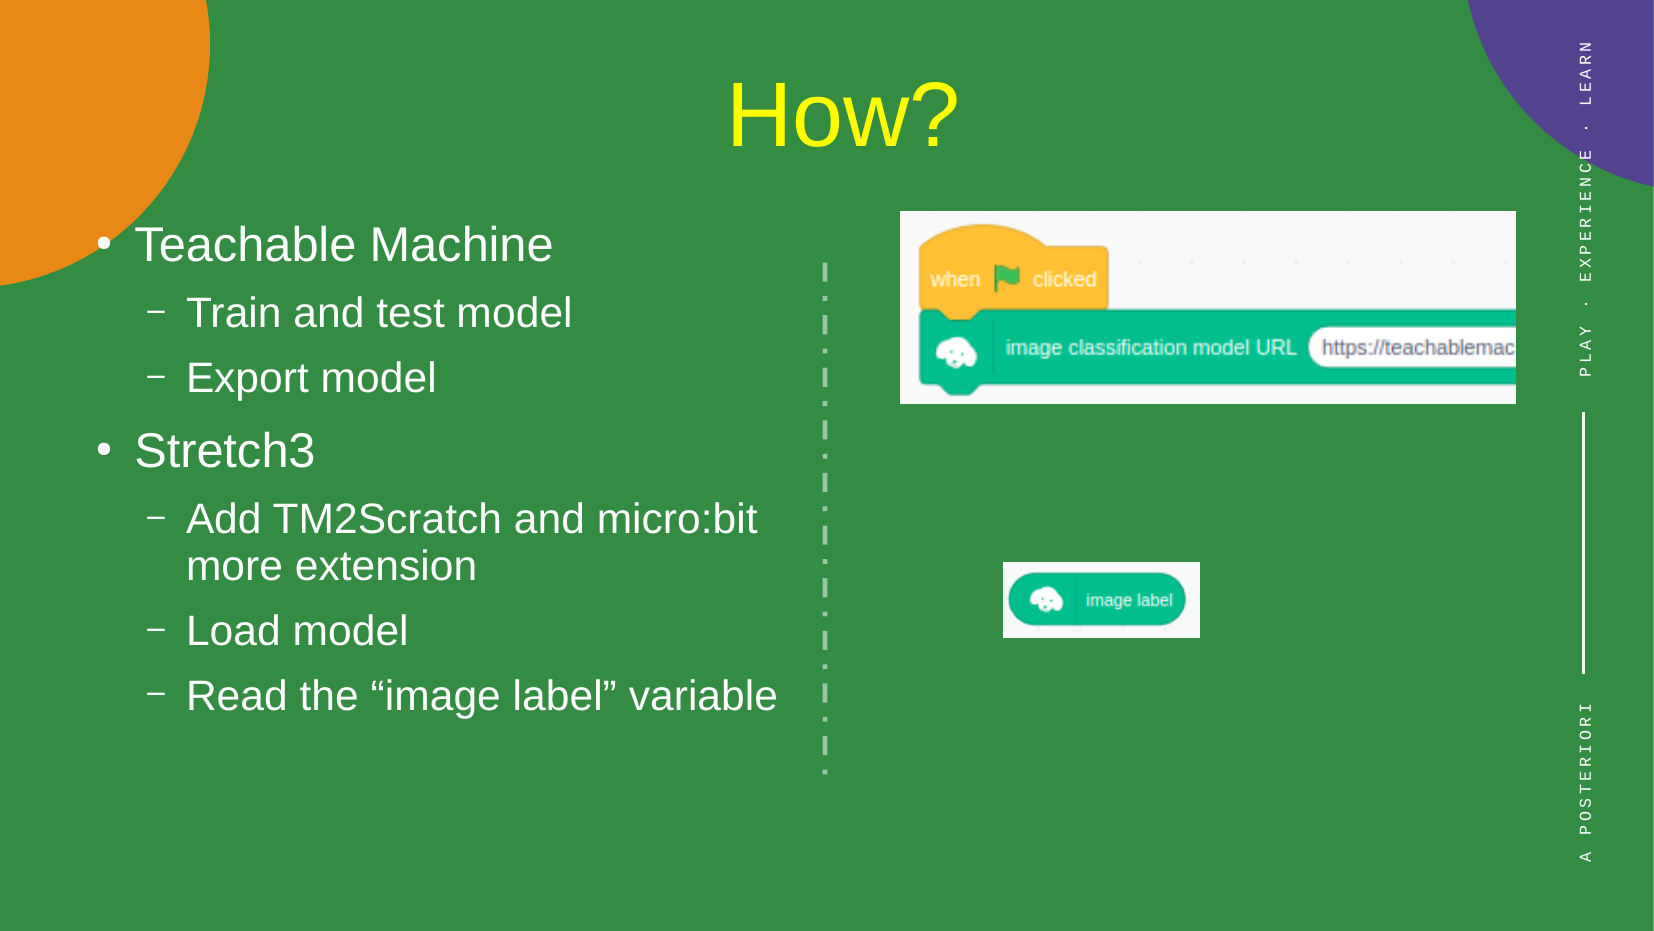

# How?
Teachable Machine
Train and test model
Export model
Stretch3
Add TM2Scratch and micro:bit more extension
Load model
Read the “image label” variable